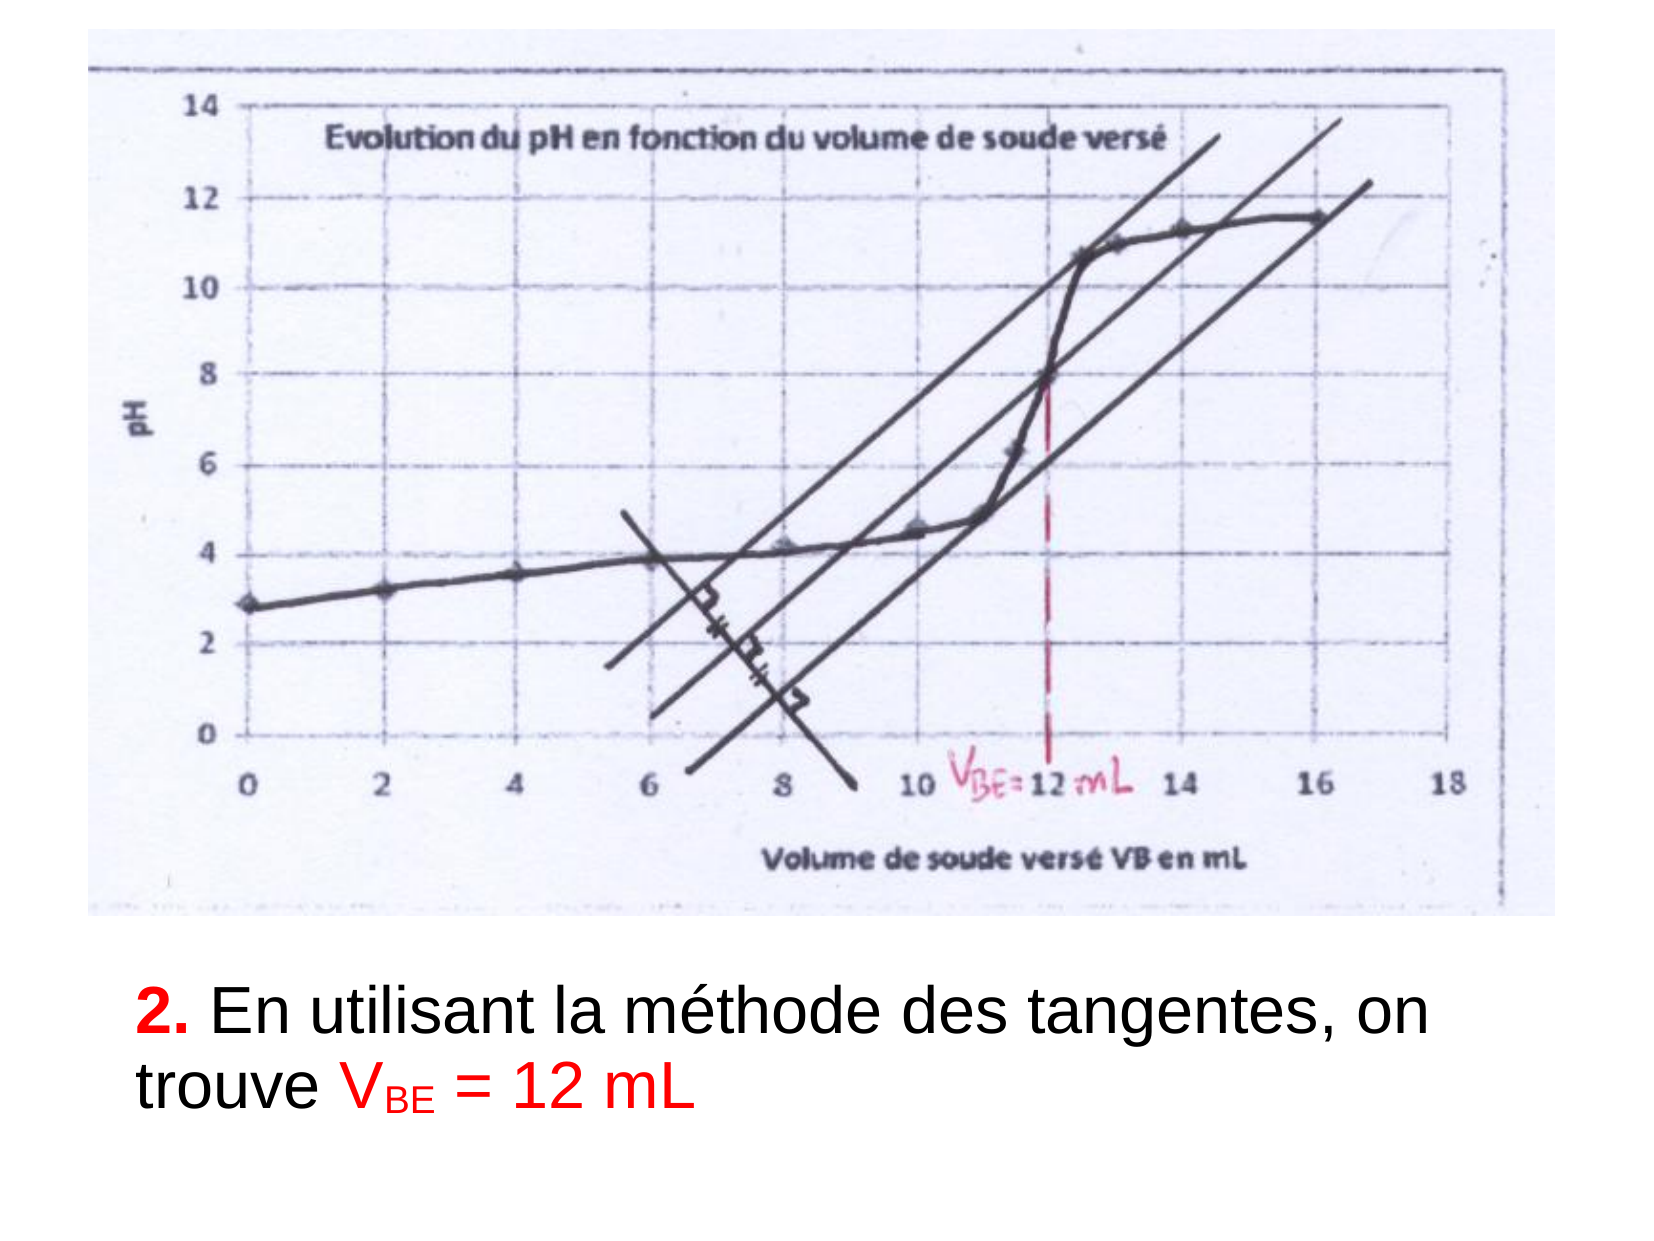

2. En utilisant la méthode des tangentes, on trouve VBE = 12 mL